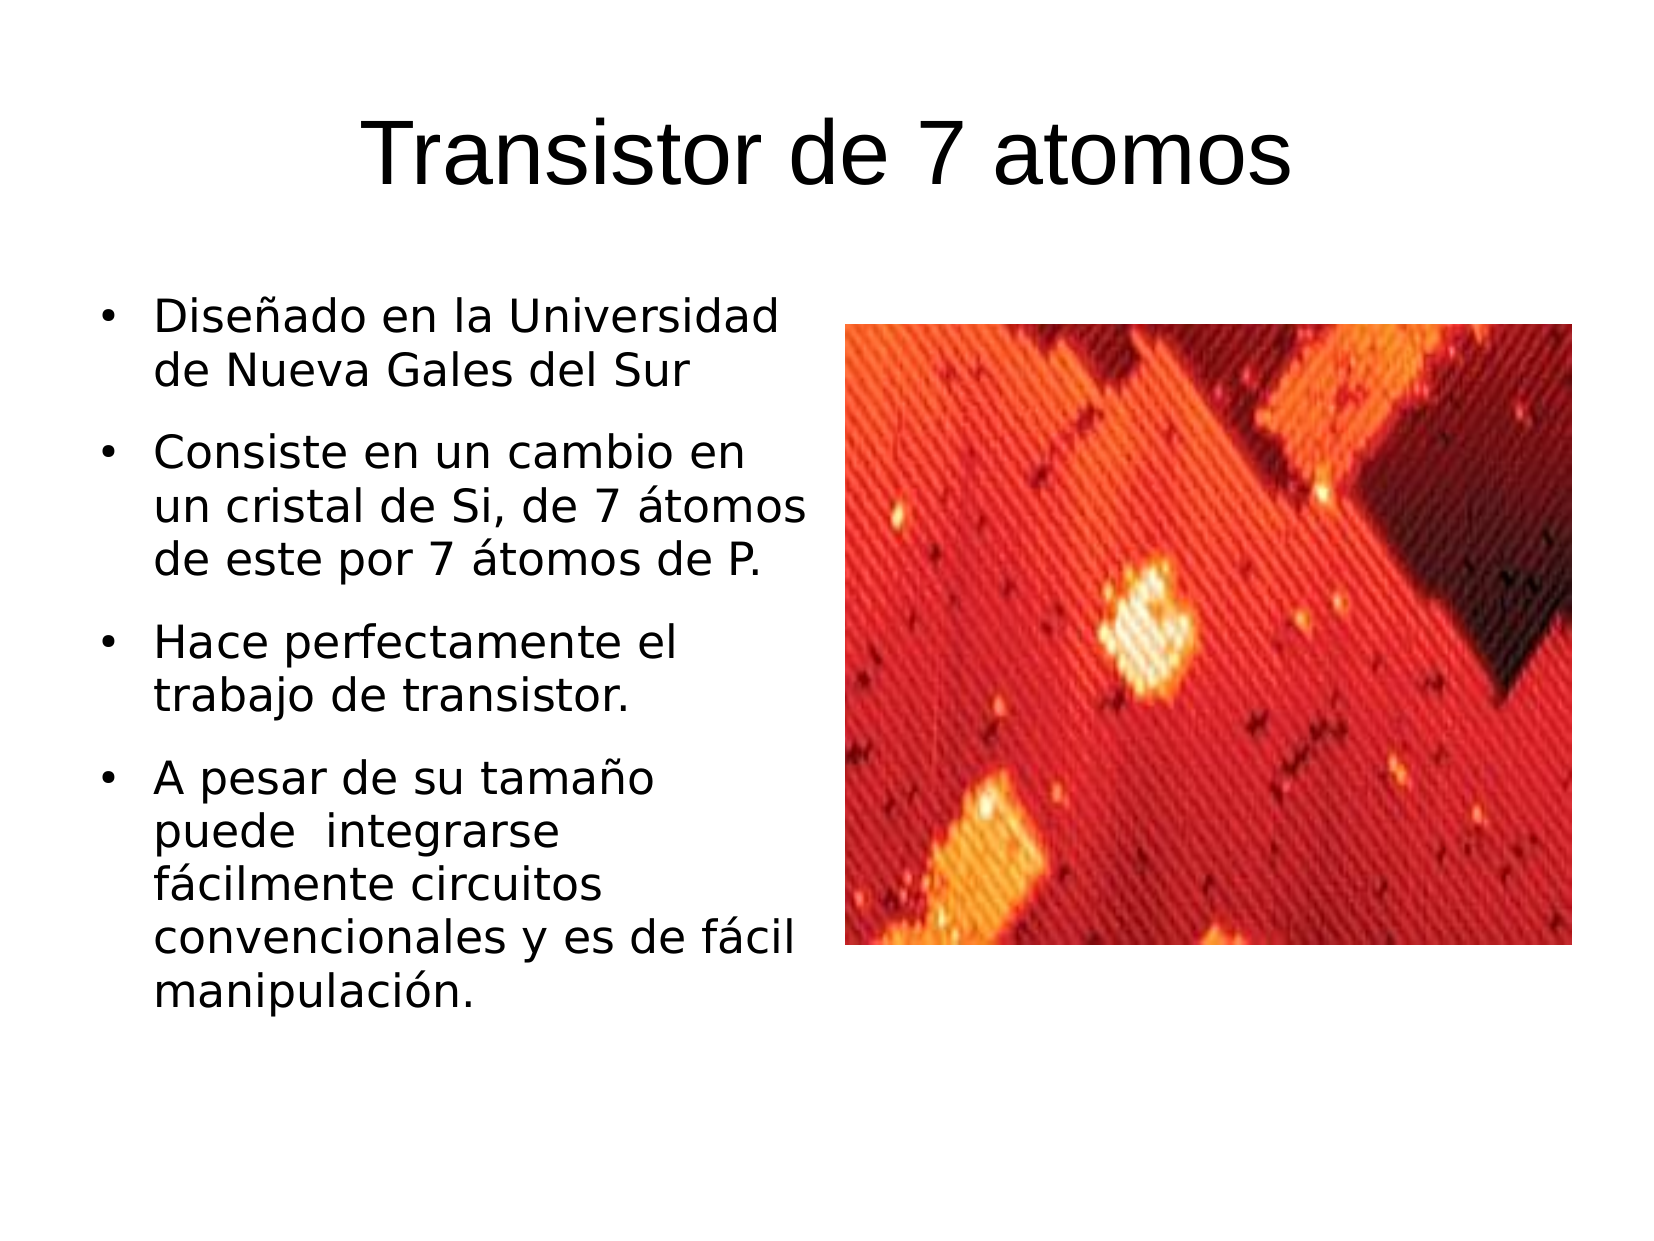

# Transistor de 7 atomos
Diseñado en la Universidad de Nueva Gales del Sur
Consiste en un cambio en un cristal de Si, de 7 átomos de este por 7 átomos de P.
Hace perfectamente el trabajo de transistor.
A pesar de su tamaño puede integrarse fácilmente circuitos convencionales y es de fácil manipulación.